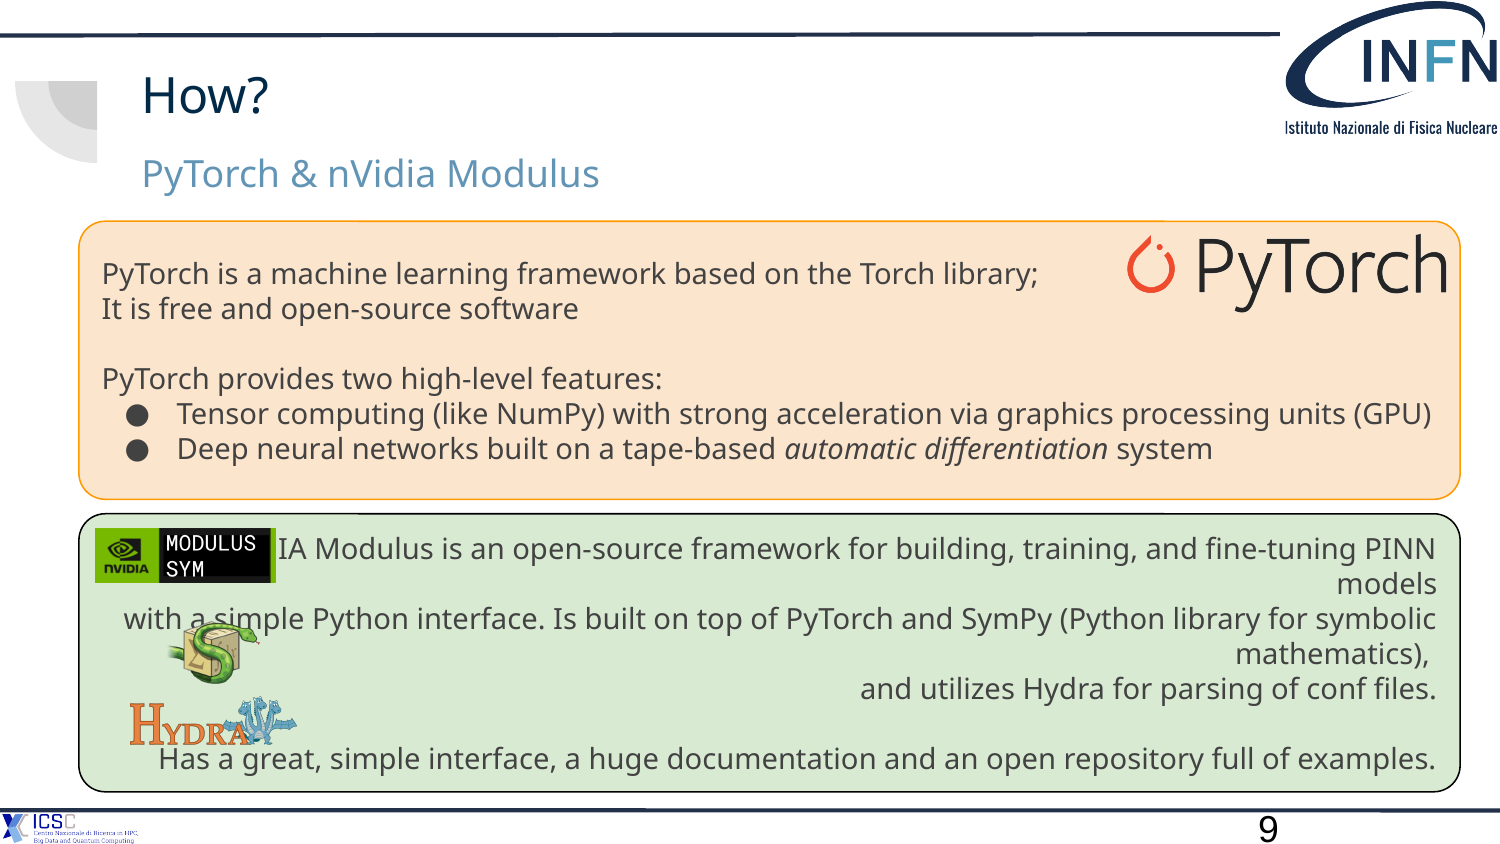

# How?
PyTorch & nVidia Modulus
PyTorch is a machine learning framework based on the Torch library;
It is free and open-source software
PyTorch provides two high-level features:
Tensor computing (like NumPy) with strong acceleration via graphics processing units (GPU)
Deep neural networks built on a tape-based automatic differentiation system
NVIDIA Modulus is an open-source framework for building, training, and fine-tuning PINN models
 with a simple Python interface. Is built on top of PyTorch and SymPy (Python library for symbolic mathematics),
and utilizes Hydra for parsing of conf files.
Has a great, simple interface, a huge documentation and an open repository full of examples.